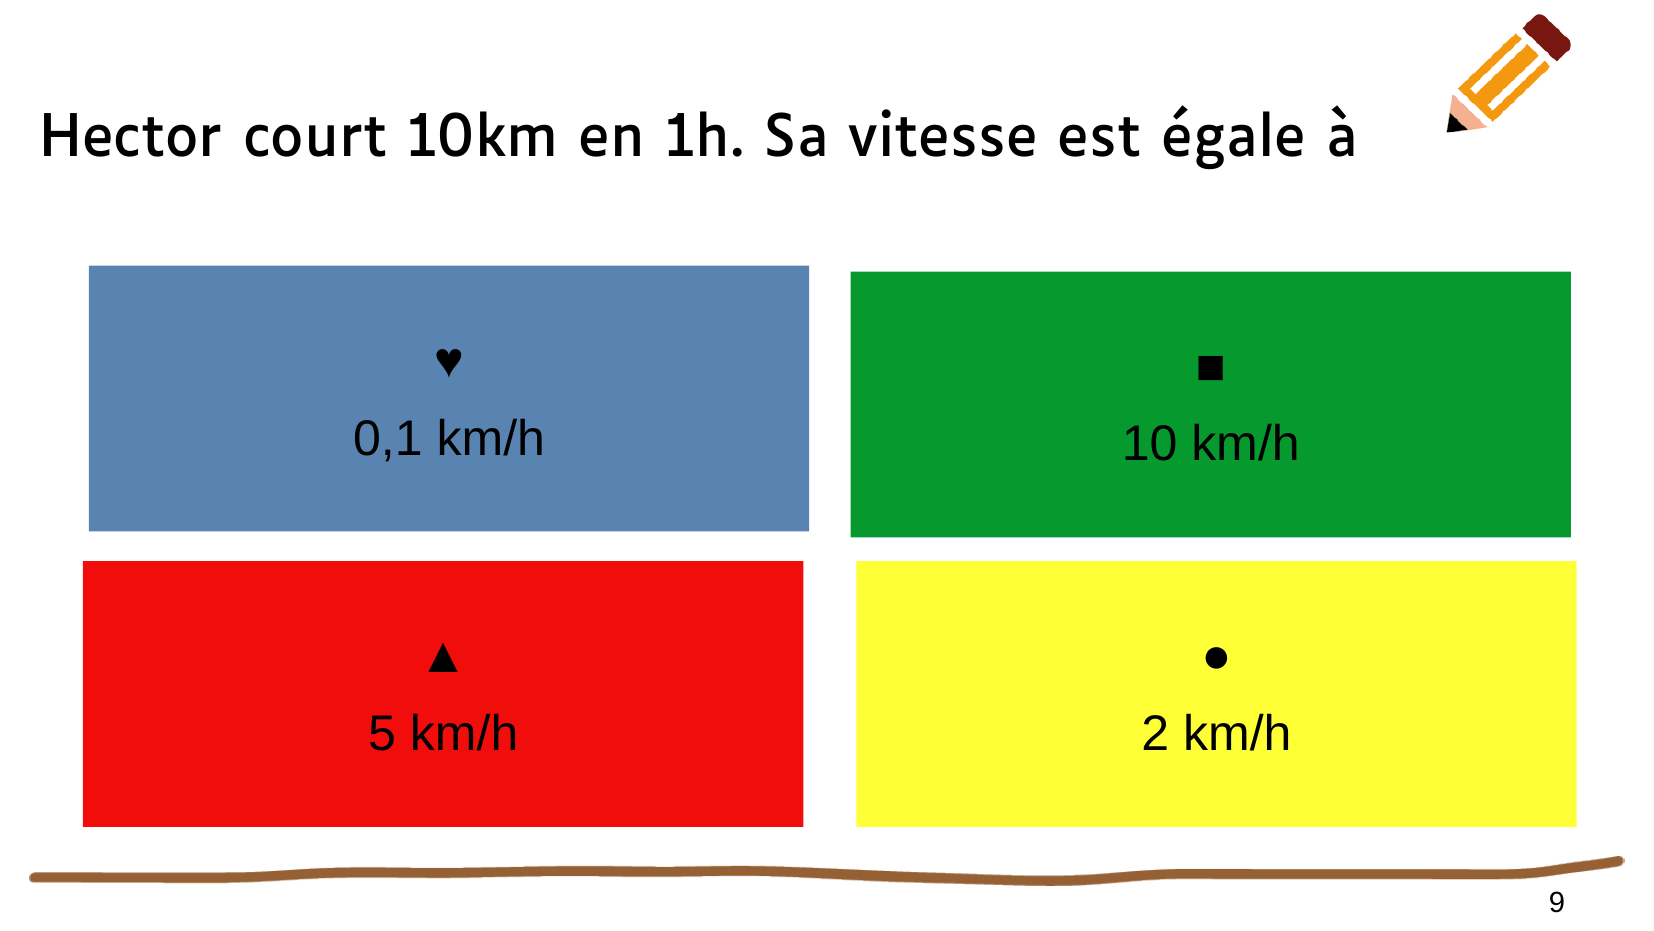

# Hector court 10km en 1h. Sa vitesse est égale à
♥
0,1 km/h
■
10 km/h
▲
5 km/h
●
2 km/h
9